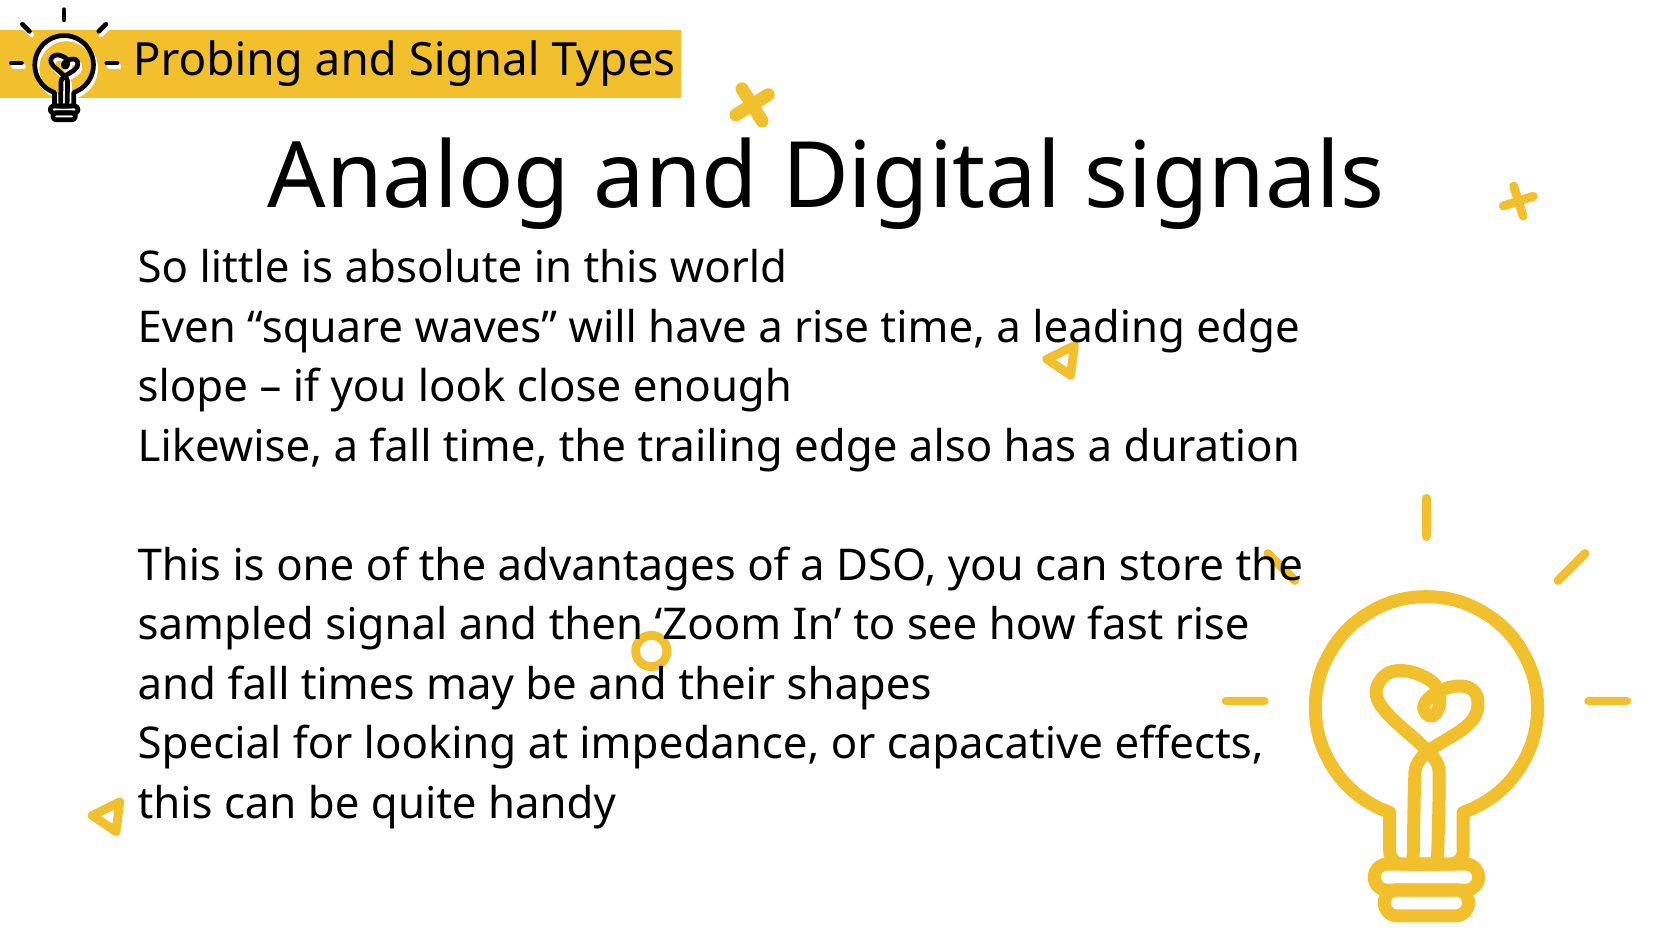

Probing and Signal Types
# Analog and Digital signals
So little is absolute in this world
Even “square waves” will have a rise time, a leading edge slope – if you look close enough
Likewise, a fall time, the trailing edge also has a duration
This is one of the advantages of a DSO, you can store the sampled signal and then ‘Zoom In’ to see how fast rise and fall times may be and their shapes
Special for looking at impedance, or capacative effects, this can be quite handy